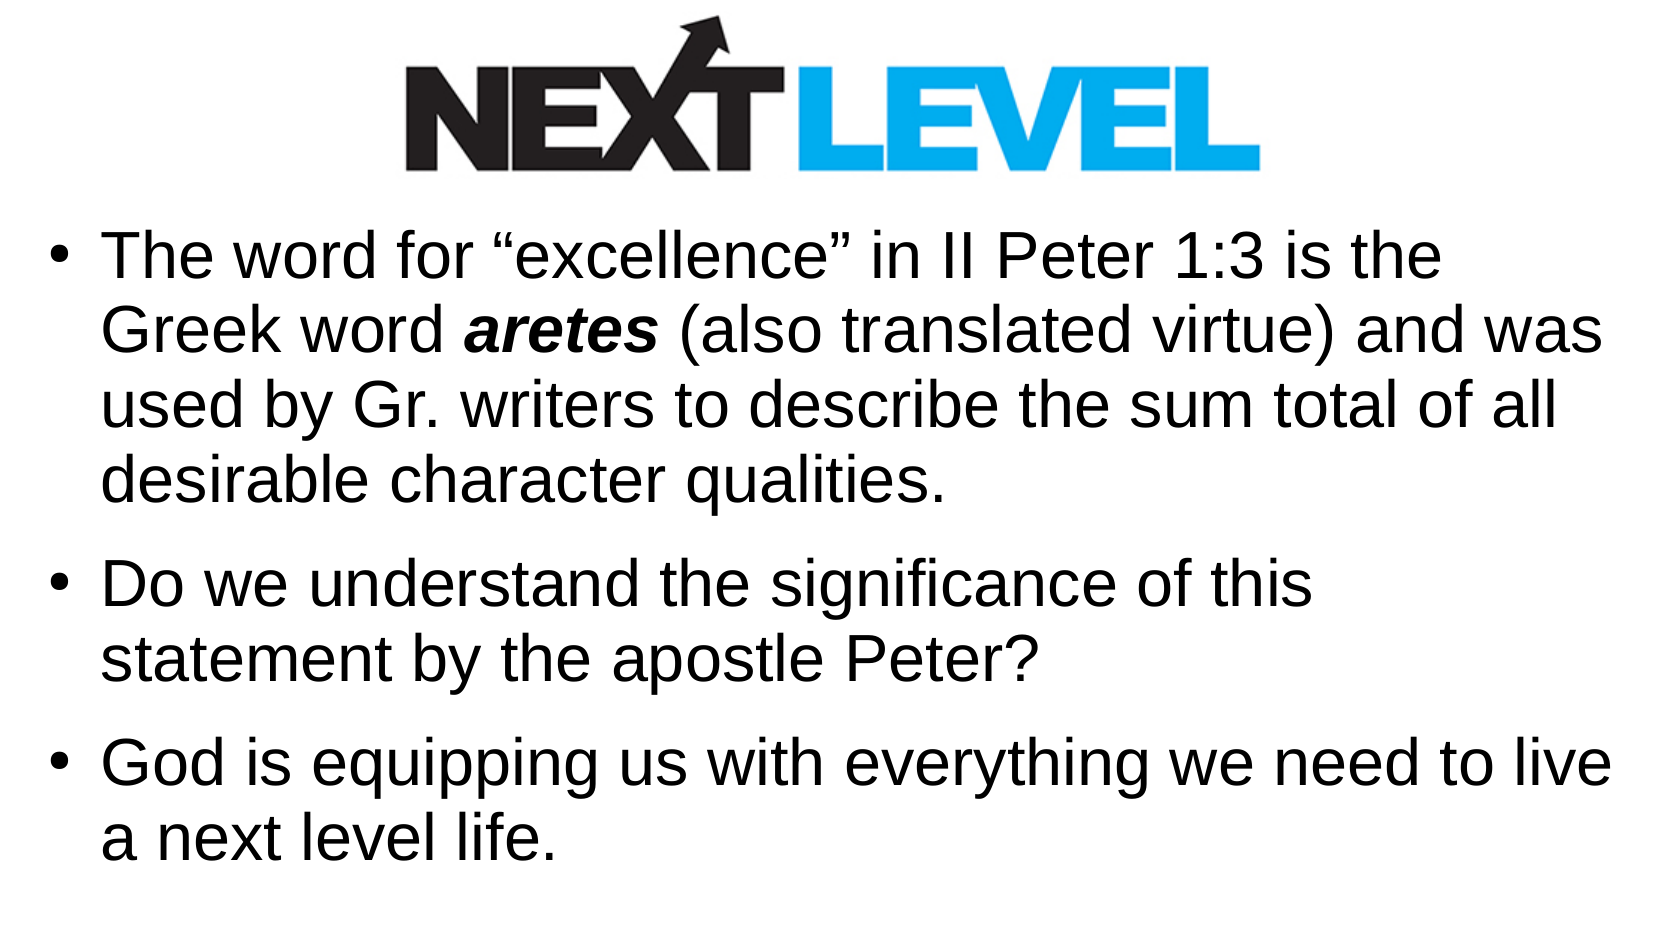

#
The word for “excellence” in II Peter 1:3 is the Greek word aretes (also translated virtue) and was used by Gr. writers to describe the sum total of all desirable character qualities.
Do we understand the significance of this statement by the apostle Peter?
God is equipping us with everything we need to live a next level life.